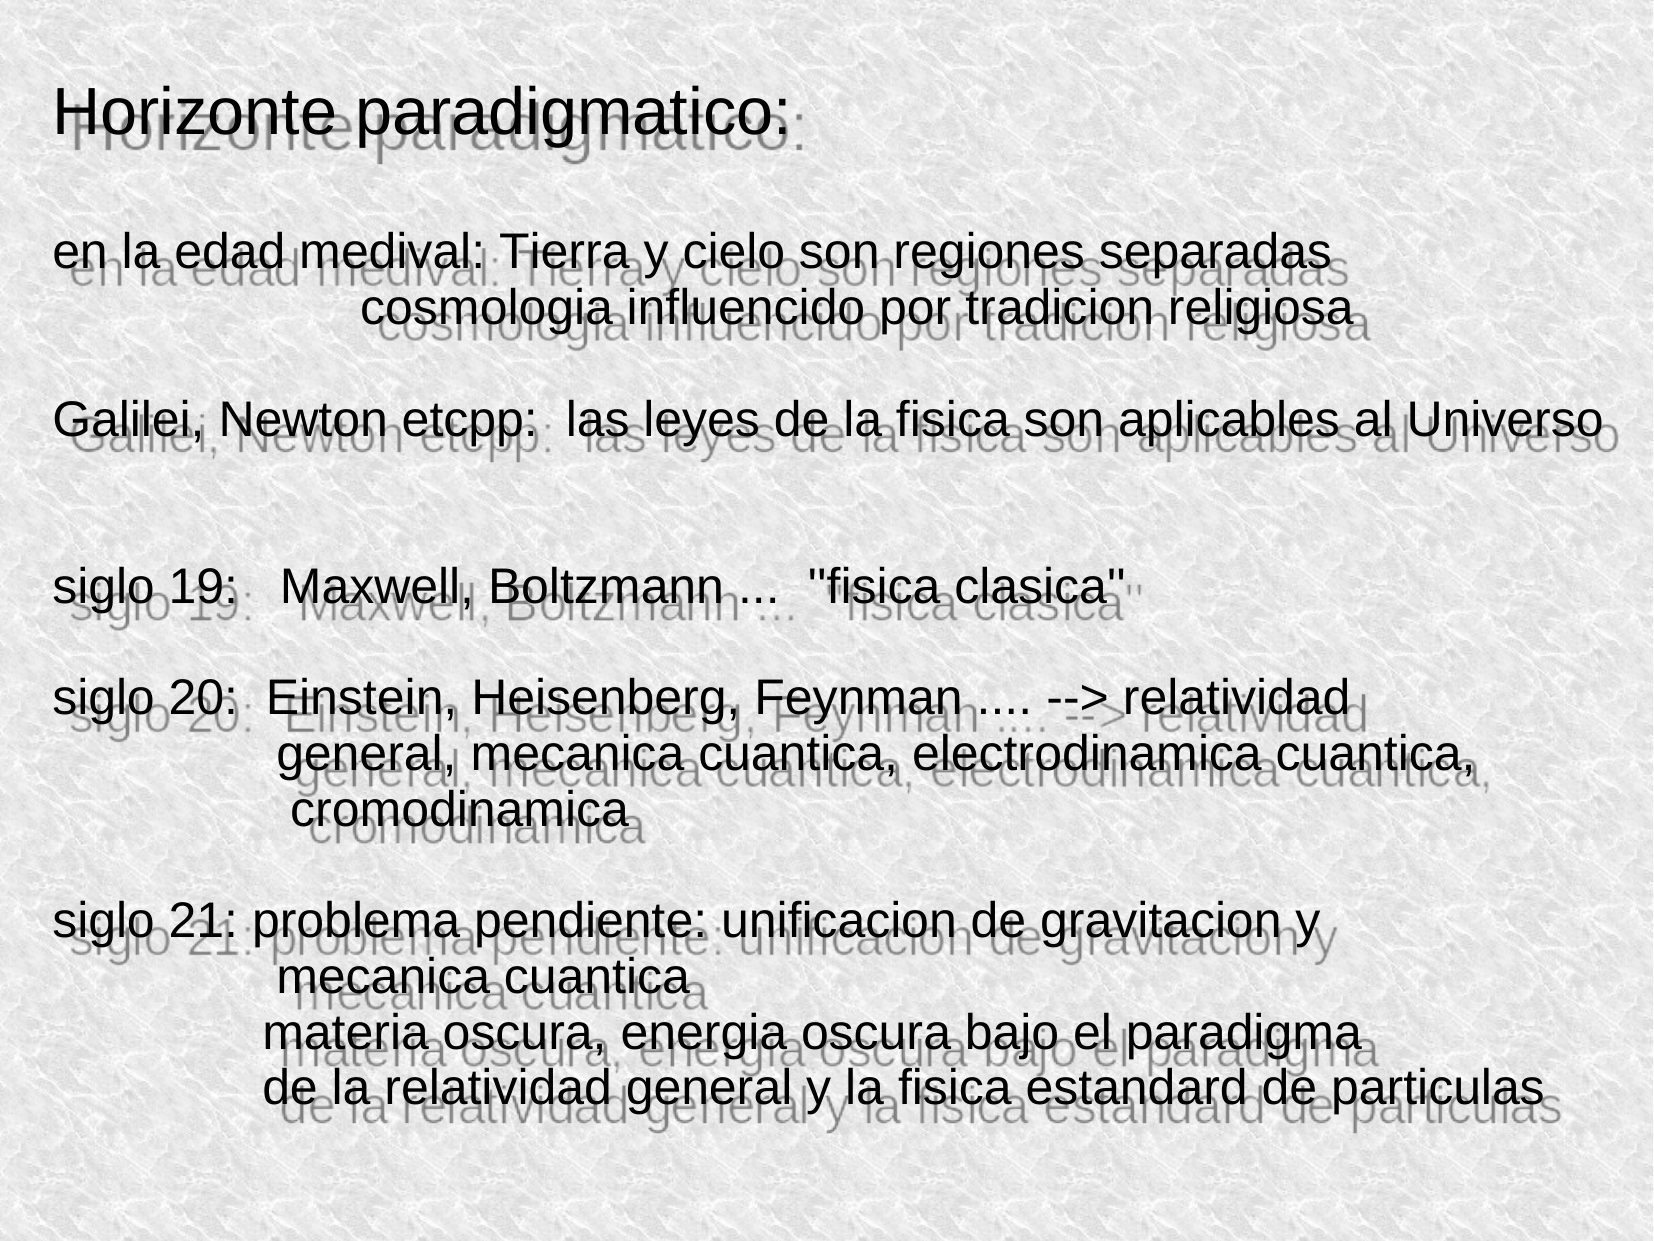

Horizonte paradigmatico:
en la edad medival: Tierra y cielo son regiones separadas
 cosmologia influencido por tradicion religiosa
Galilei, Newton etcpp: las leyes de la fisica son aplicables al Universo
siglo 19: Maxwell, Boltzmann ... ''fisica clasica''
siglo 20: Einstein, Heisenberg, Feynman .... --> relatividad
 general, mecanica cuantica, electrodinamica cuantica,
 cromodinamica
siglo 21: problema pendiente: unificacion de gravitacion y
 mecanica cuantica
 materia oscura, energia oscura bajo el paradigma
 de la relatividad general y la fisica estandard de particulas